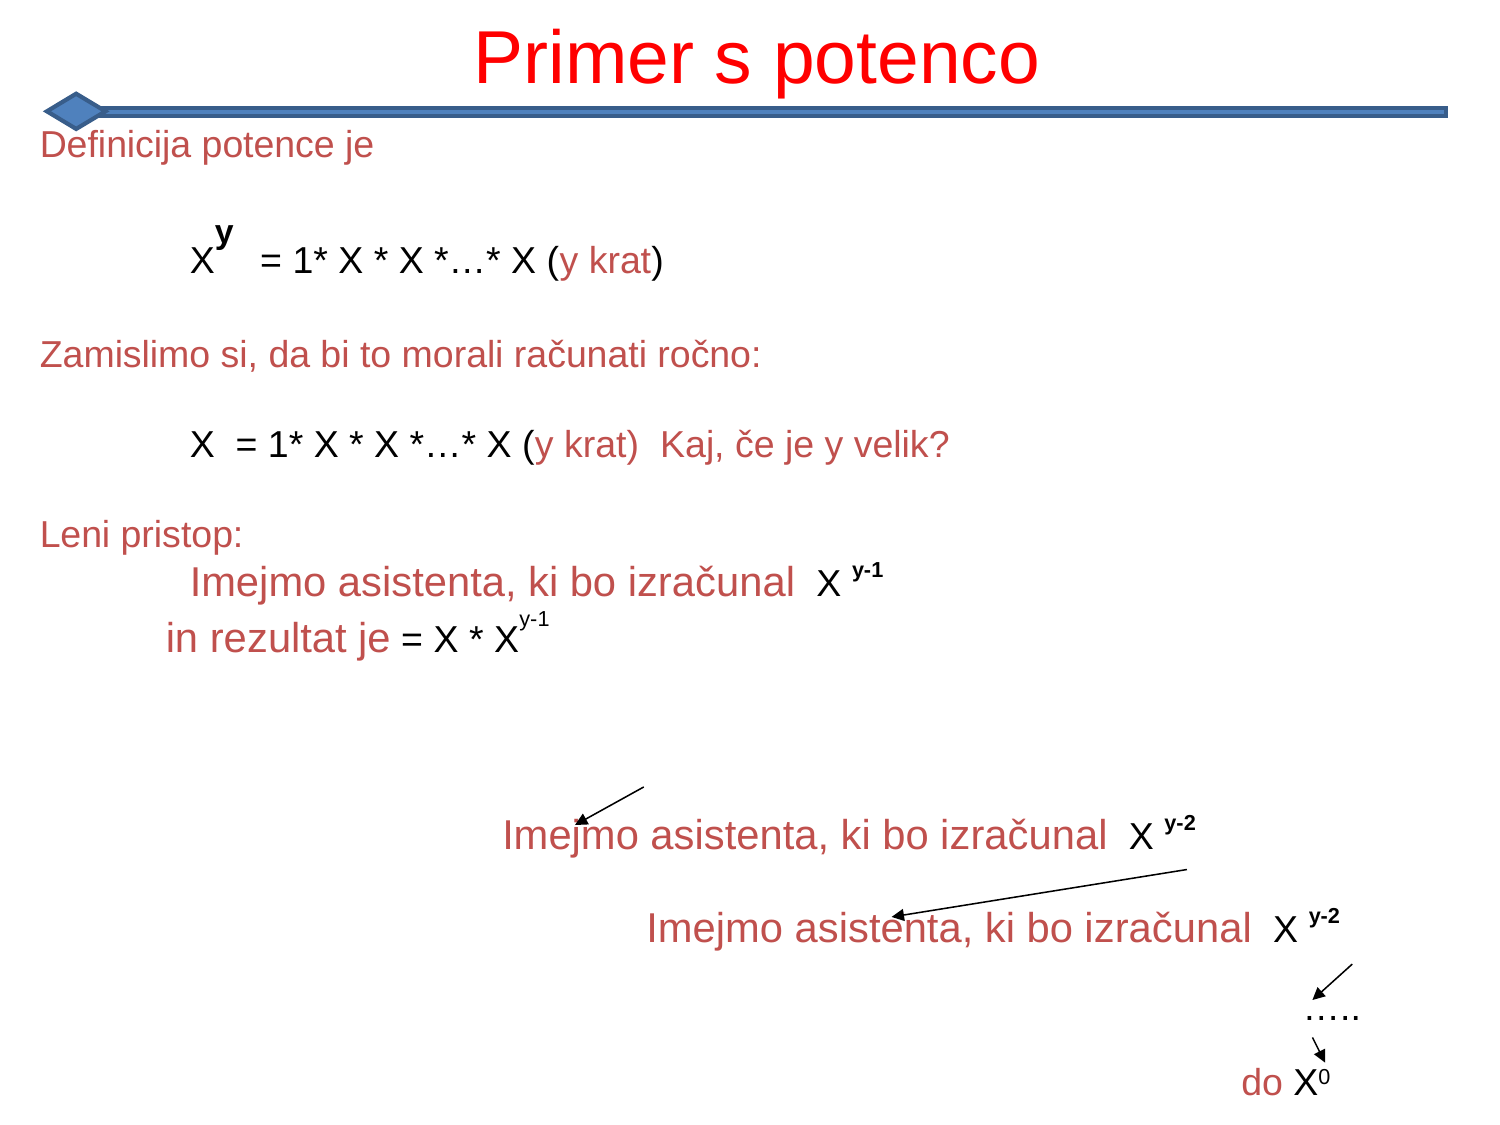

# Primer s potenco
Definicija potence je
	Xy = 1* X * X *…* X (y krat)
Zamislimo si, da bi to morali računati ročno:
	X = 1* X * X *…* X (y krat) Kaj, če je y velik?
Leni pristop:
	Imejmo asistenta, ki bo izračunal X y-1
 in rezultat je = X * Xy-1
Imejmo asistenta, ki bo izračunal X y-2
Imejmo asistenta, ki bo izračunal X y-2
…..
do X0